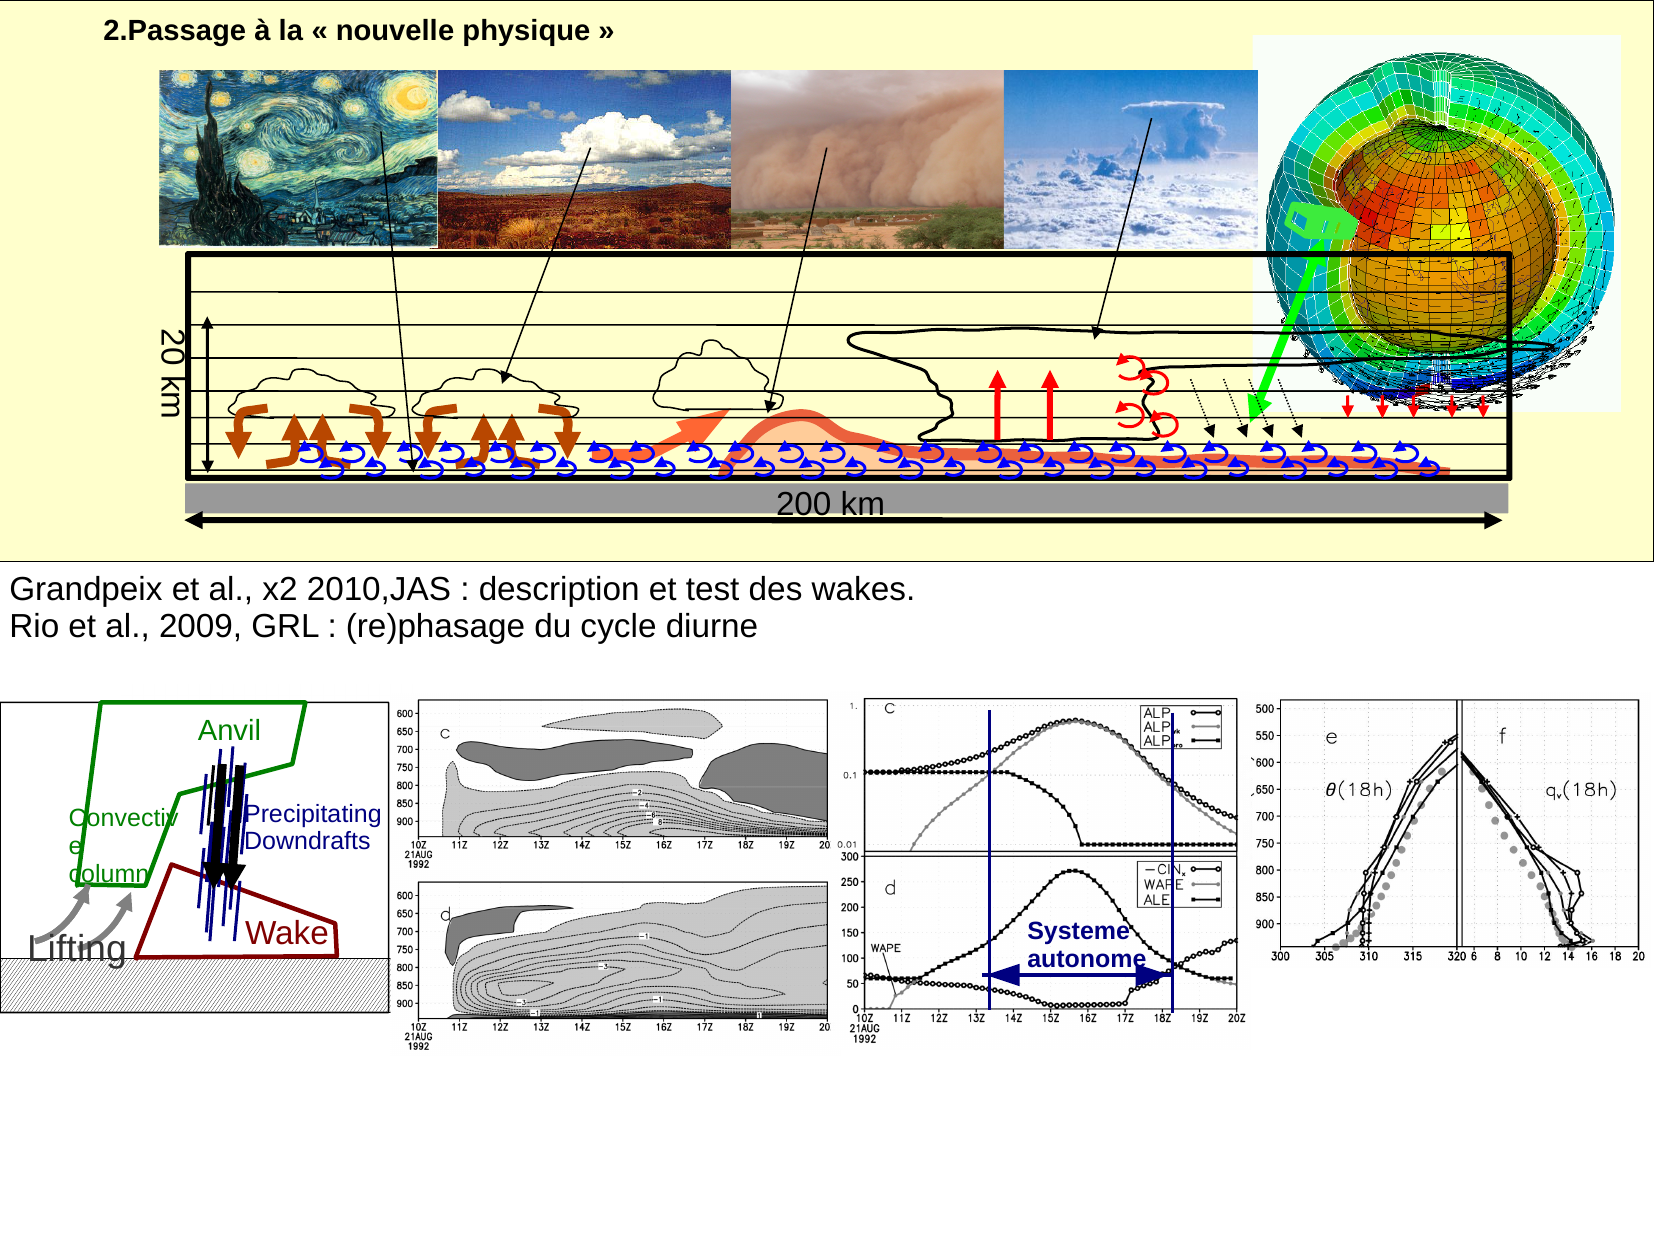

2.Passage à la « nouvelle physique »
20 km
200 km
Grandpeix et al., x2 2010,JAS : description et test des wakes.
Rio et al., 2009, GRL : (re)phasage du cycle diurne
Anvil
Precipitating
Downdrafts
Convective
column
Systeme
autonome
Wake
Lifting